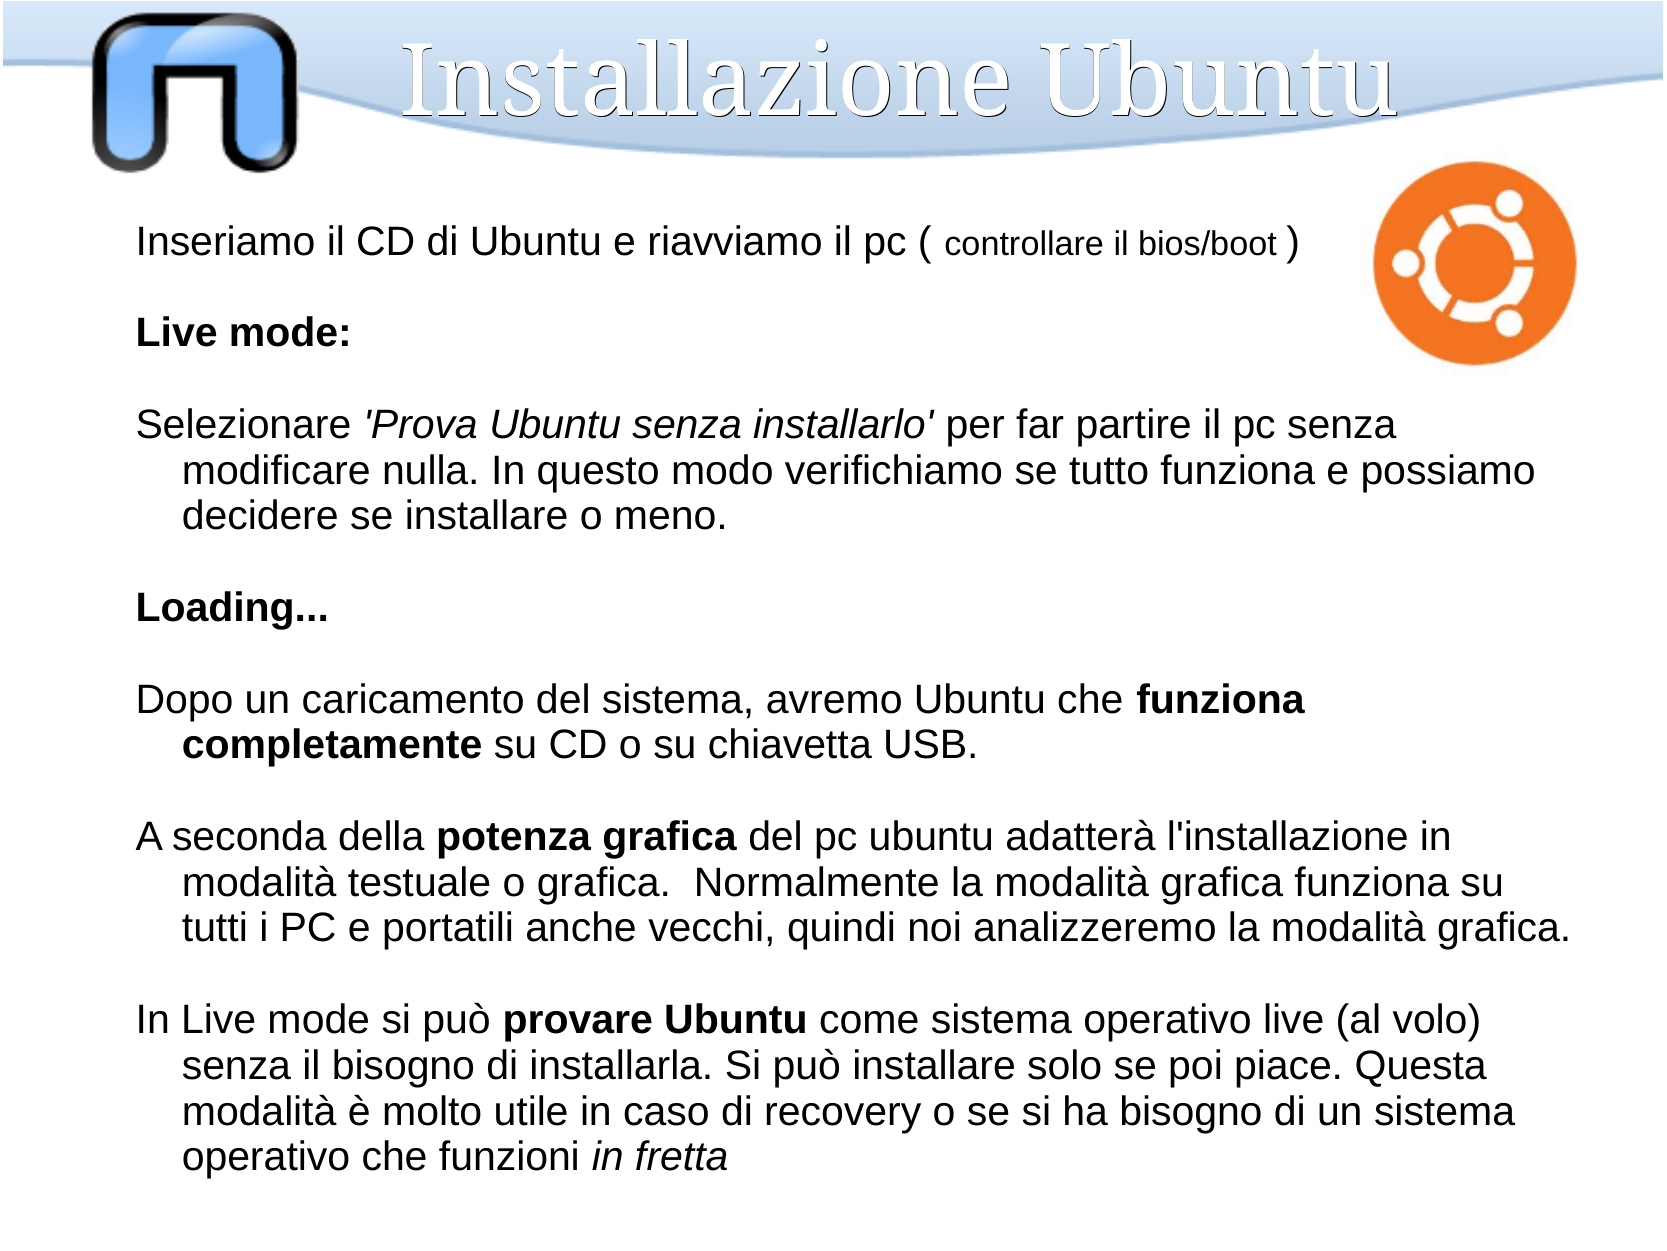

Installazione Ubuntu
# Inseriamo il CD di Ubuntu e riavviamo il pc ( controllare il bios/boot )
Live mode:
Selezionare 'Prova Ubuntu senza installarlo' per far partire il pc senza modificare nulla. In questo modo verifichiamo se tutto funziona e possiamo decidere se installare o meno.
Loading...
Dopo un caricamento del sistema, avremo Ubuntu che funziona completamente su CD o su chiavetta USB.
A seconda della potenza grafica del pc ubuntu adatterà l'installazione in modalità testuale o grafica. Normalmente la modalità grafica funziona su tutti i PC e portatili anche vecchi, quindi noi analizzeremo la modalità grafica.
In Live mode si può provare Ubuntu come sistema operativo live (al volo) senza il bisogno di installarla. Si può installare solo se poi piace. Questa modalità è molto utile in caso di recovery o se si ha bisogno di un sistema operativo che funzioni in fretta